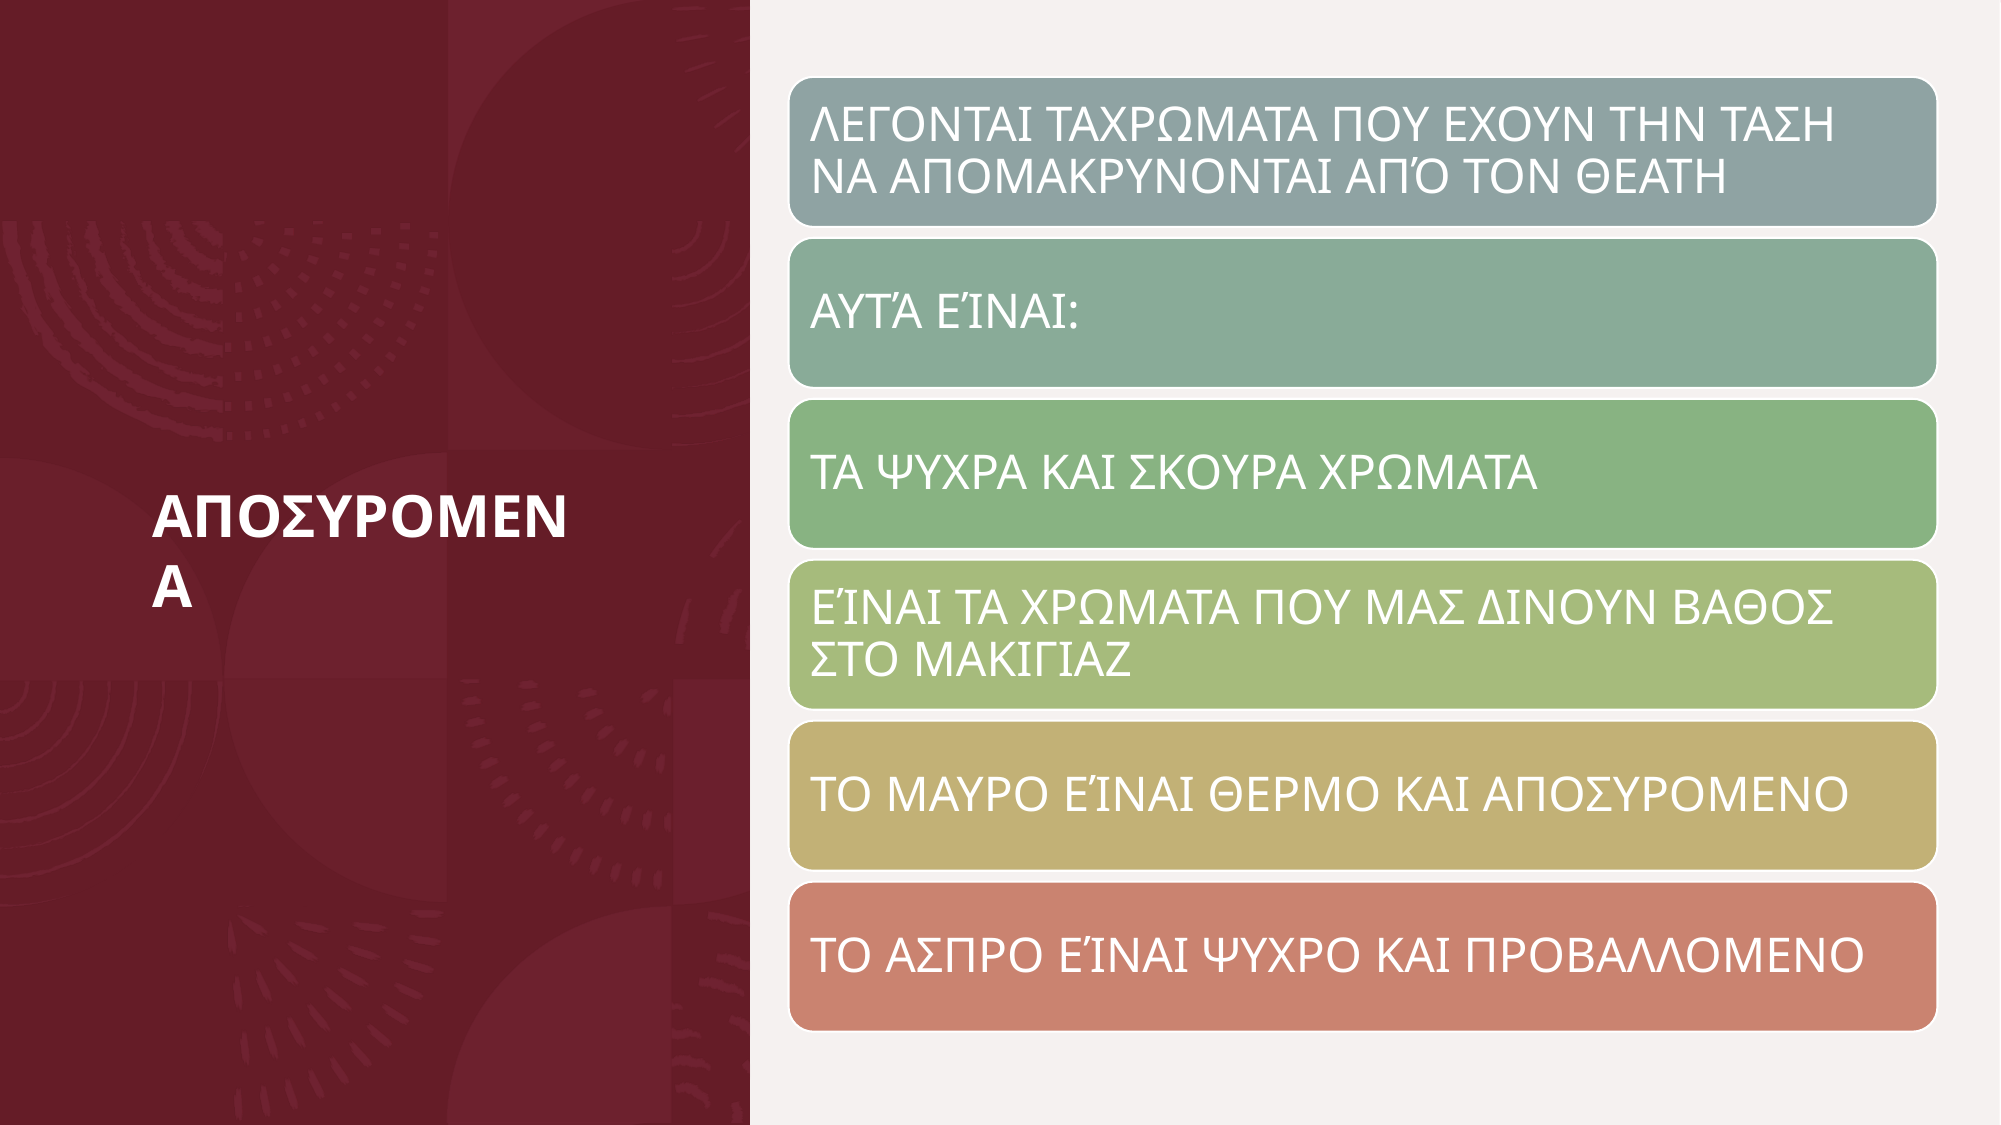

ΛΕΓΟΝΤΑΙ ΤΑΧΡΩΜΑΤΑ ΠΟΥ ΕΧΟΥΝ ΤΗΝ ΤΑΣΗ ΝΑ ΑΠΟΜΑΚΡΥΝΟΝΤΑΙ ΑΠΌ ΤΟΝ ΘΕΑΤΗ
ΑΥΤΆ ΕΊΝΑΙ:
ΤΑ ΨΥΧΡΑ ΚΑΙ ΣΚΟΥΡΑ ΧΡΩΜΑΤΑ
ΕΊΝΑΙ ΤΑ ΧΡΩΜΑΤΑ ΠΟΥ ΜΑΣ ΔΙΝΟΥΝ ΒΑΘΟΣ ΣΤΟ ΜΑΚΙΓΙΑΖ
ΤΟ ΜΑΥΡΟ ΕΊΝΑΙ ΘΕΡΜΟ ΚΑΙ ΑΠΟΣΥΡΟΜΕΝΟ
ΤΟ ΑΣΠΡΟ ΕΊΝΑΙ ΨΥΧΡΟ ΚΑΙ ΠΡΟΒΑΛΛΟΜΕΝΟ
# ΑΠΟΣΥΡΟΜΕΝΑ